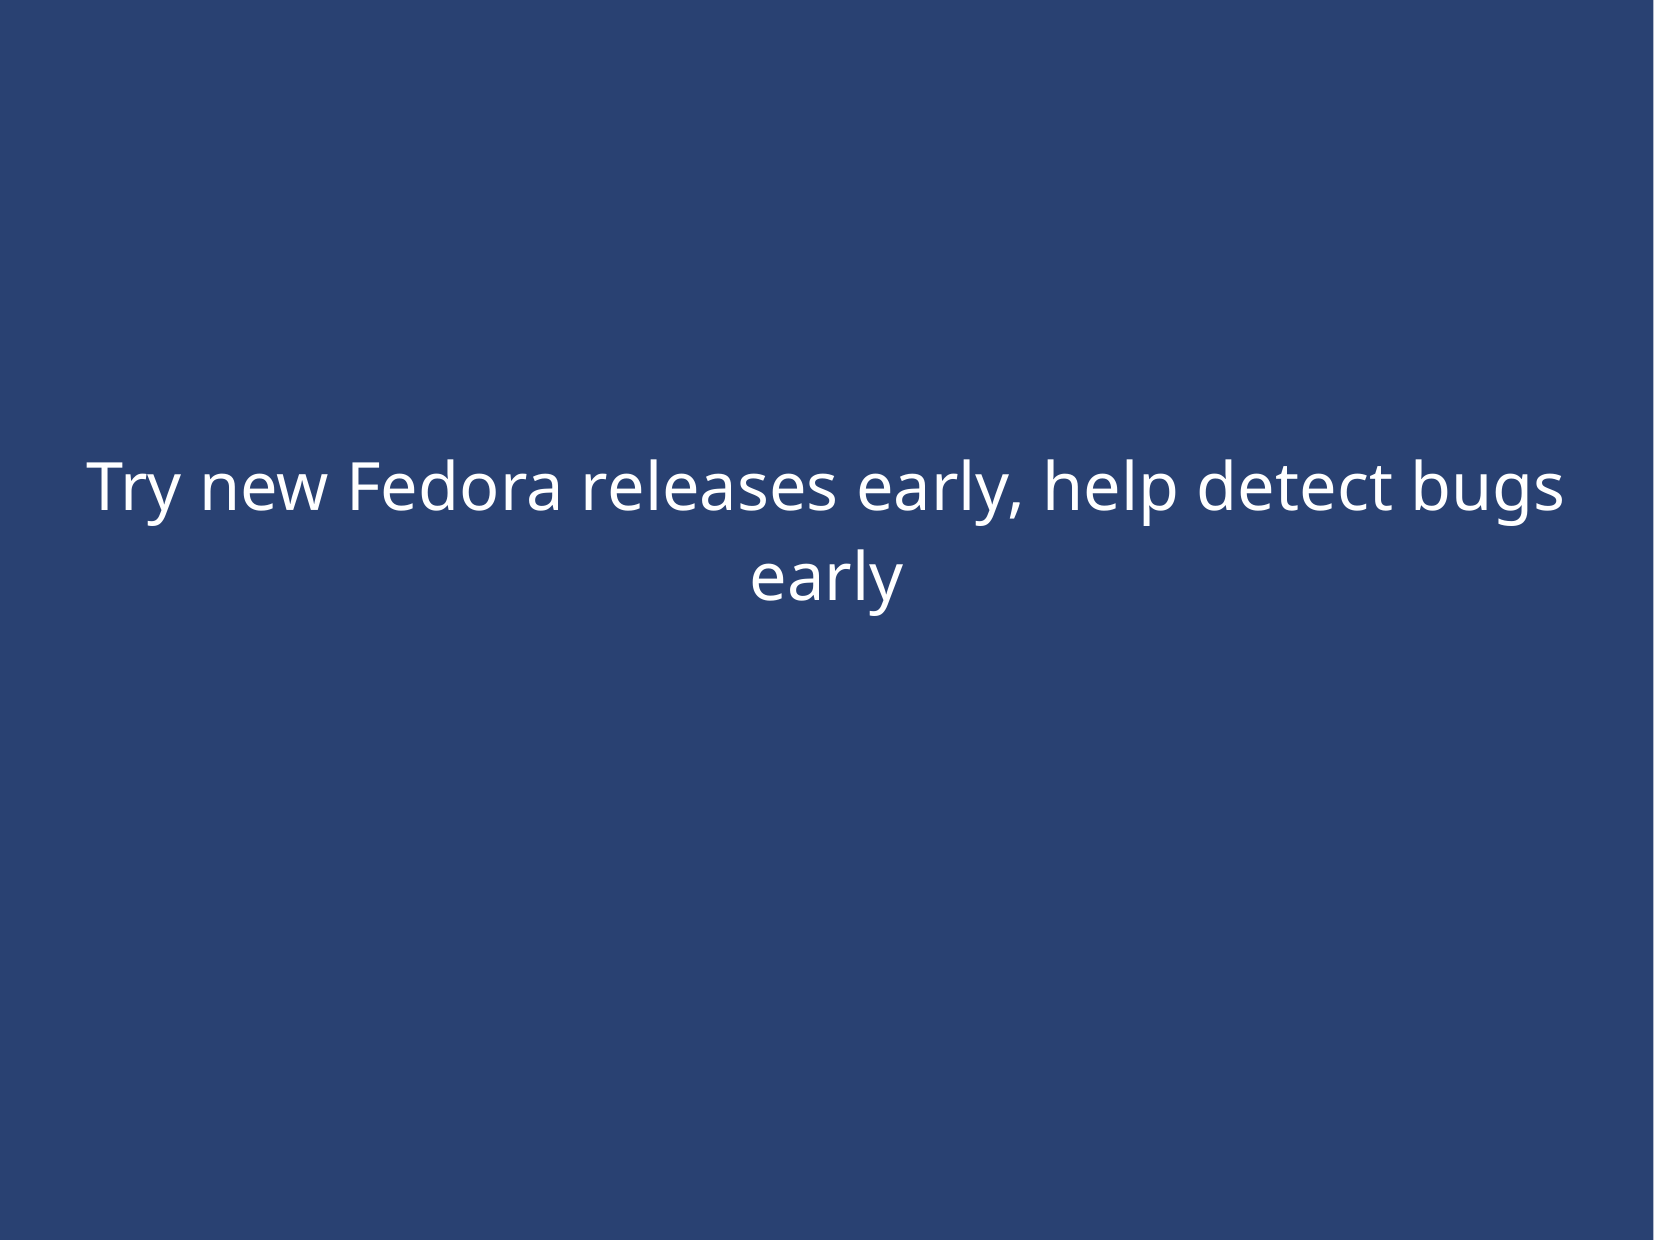

# Try new Fedora releases early, help detect bugs early